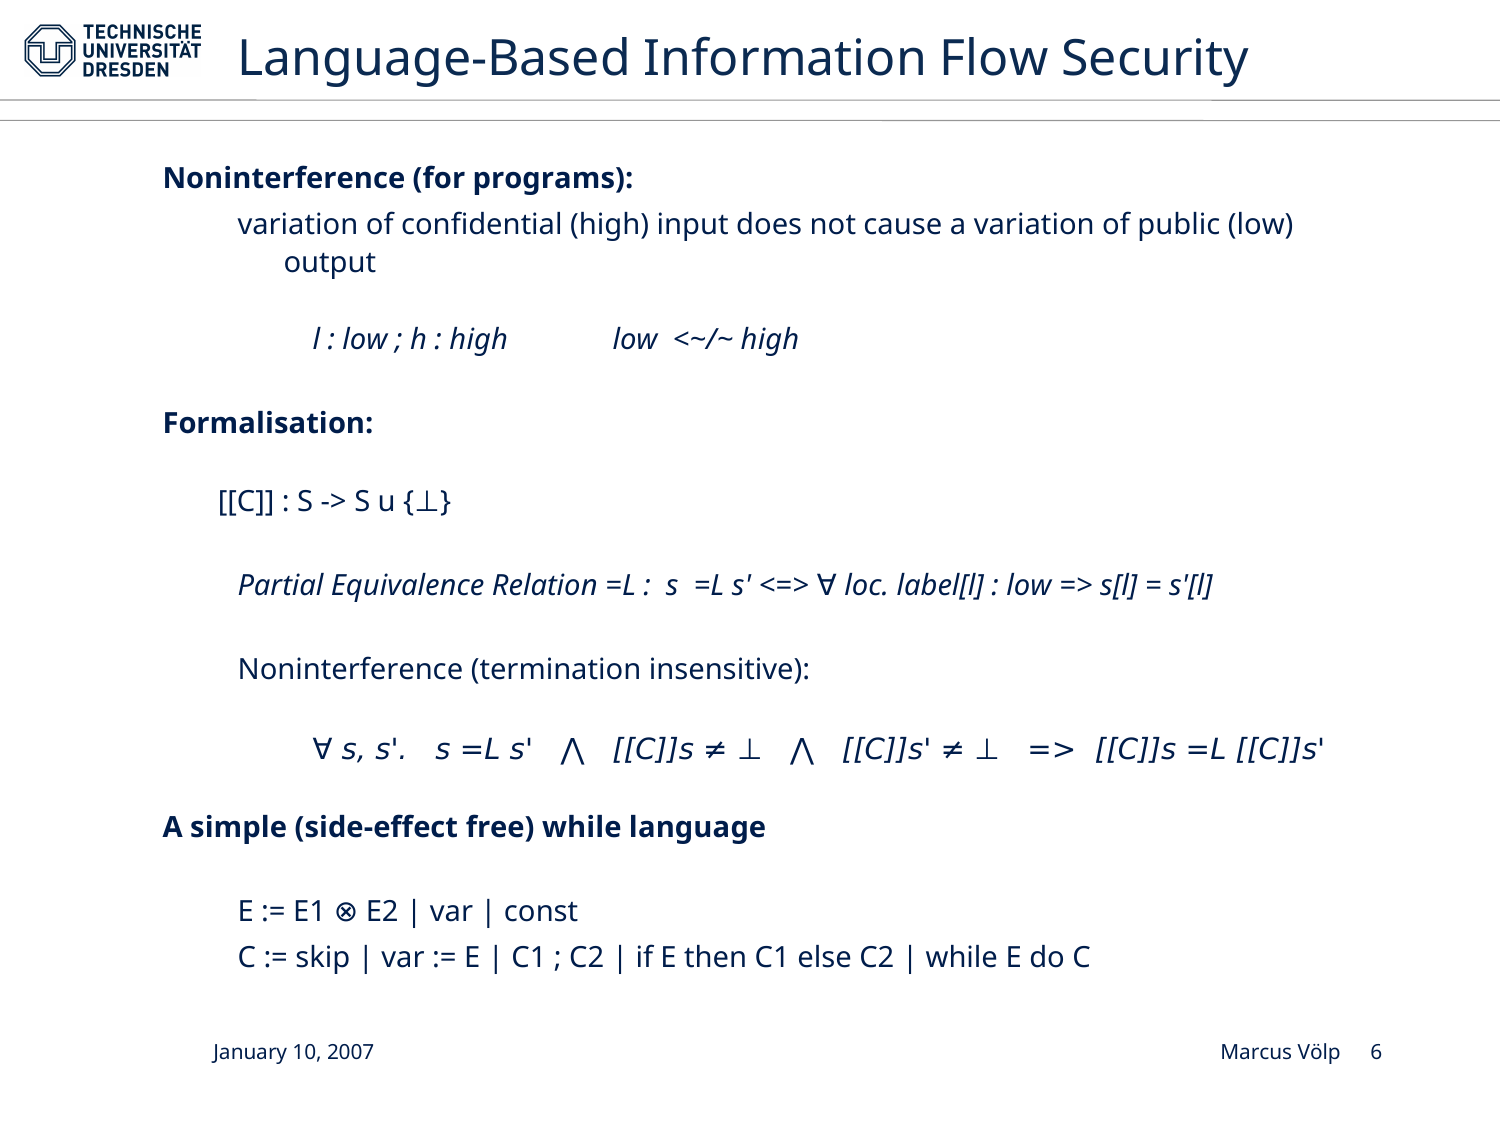

# Language-Based Information Flow Security
Noninterference (for programs):
variation of confidential (high) input does not cause a variation of public (low) output
	l : low ; h : high		low <~/~ high
Formalisation:
[[C]] : S -> S u {⊥}
Partial Equivalence Relation =L : s =L s' <=> ∀ loc. label[l] : low => s[l] = s'[l]
Noninterference (termination insensitive):
∀ s, s'. s =L s' ⋀ [[C]]s ≠ ⊥ ⋀ [[C]]s' ≠ ⊥ => [[C]]s =L [[C]]s'
A simple (side-effect free) while language
E := E1 ⊗ E2 | var | const
C := skip | var := E | C1 ; C2 | if E then C1 else C2 | while E do C